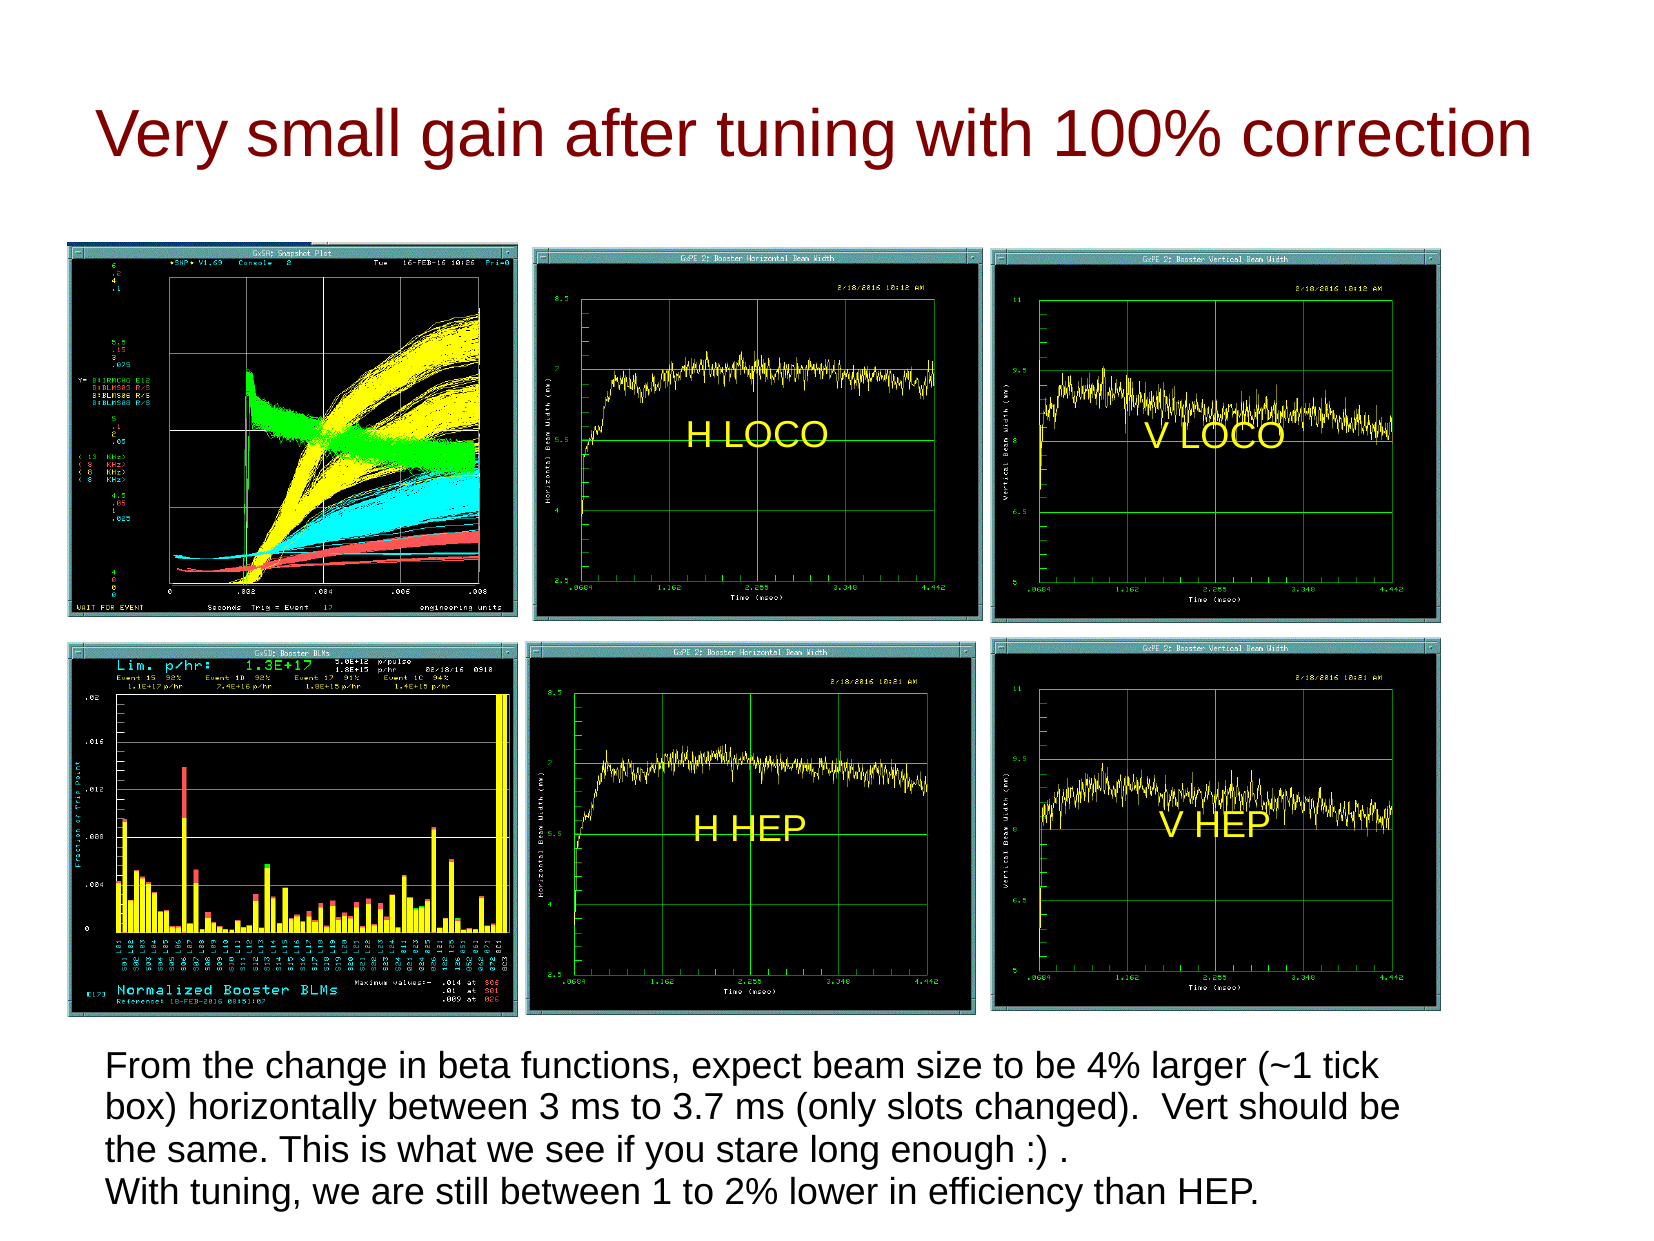

# Very small gain after tuning with 100% correction
H LOCO
V LOCO
V HEP
H HEP
From the change in beta functions, expect beam size to be 4% larger (~1 tick box) horizontally between 3 ms to 3.7 ms (only slots changed). Vert should be the same. This is what we see if you stare long enough :) .
With tuning, we are still between 1 to 2% lower in efficiency than HEP.